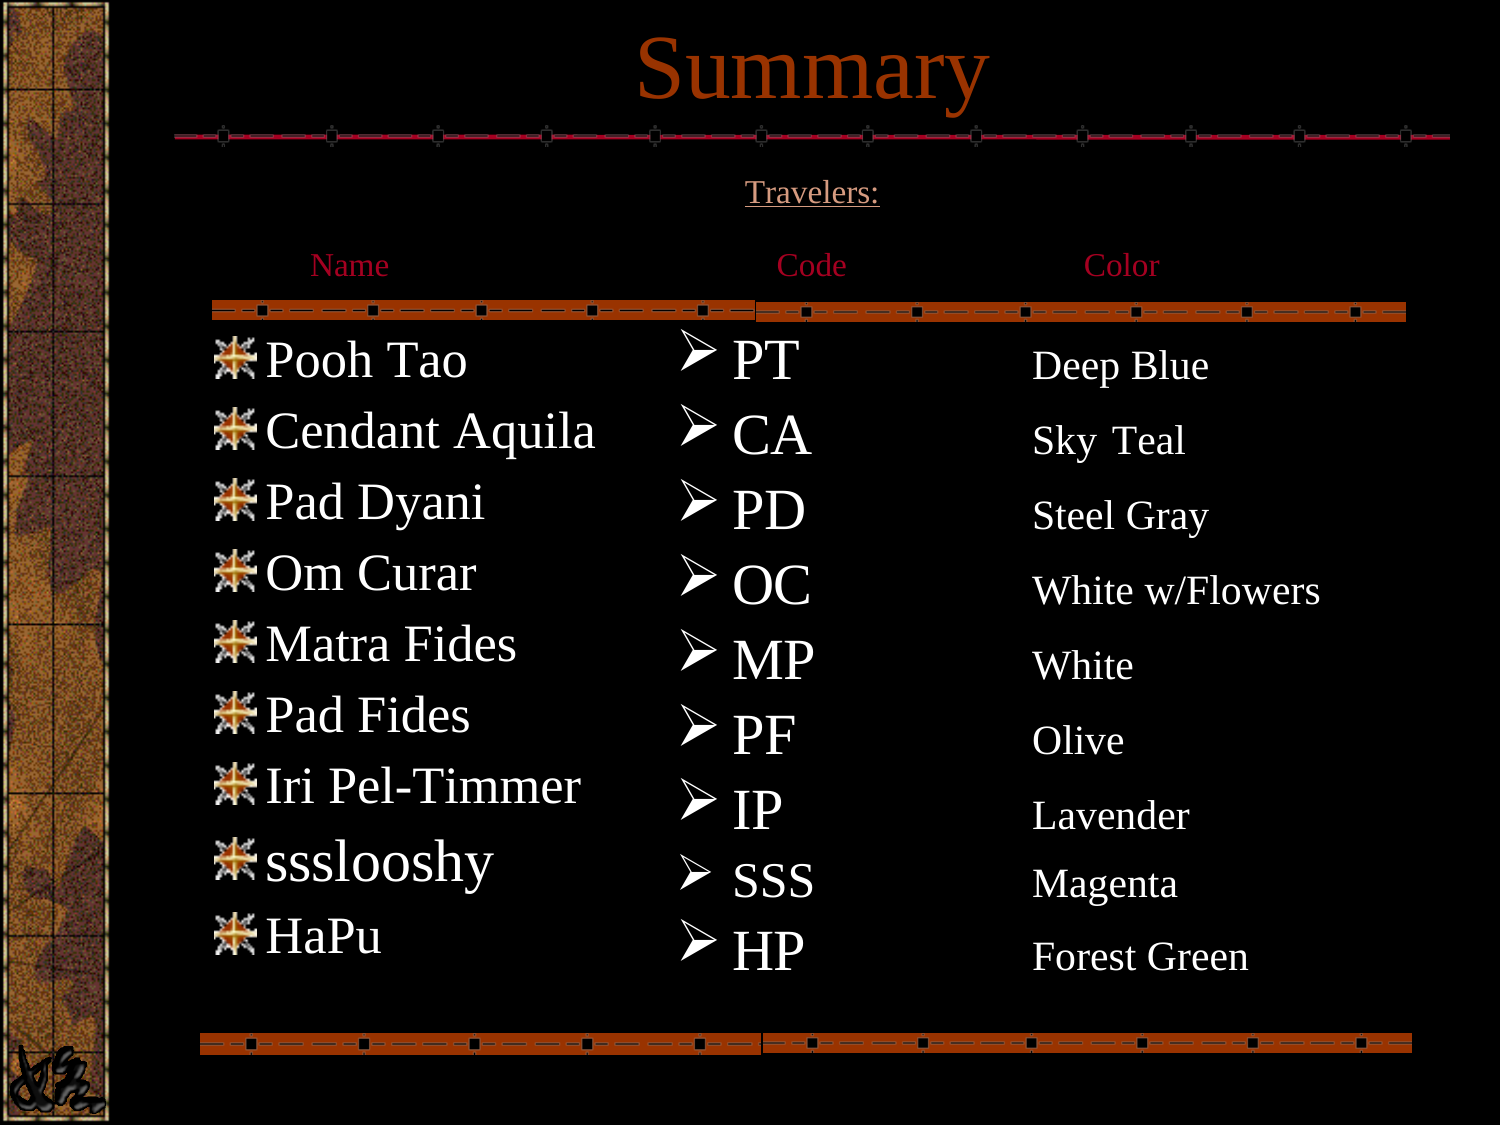

# Summary
Travelers:
Name
Code
Color
PT		Deep Blue
CA		Sky Teal
PD		Steel Gray
OC		White w/Flowers
MP		White
PF		Olive
IP		Lavender
SSS		Magenta
HP		Forest Green
Pooh Tao
Cendant Aquila
Pad Dyani
Om Curar
Matra Fides
Pad Fides
Iri Pel-Timmer
ssslooshy
HaPu